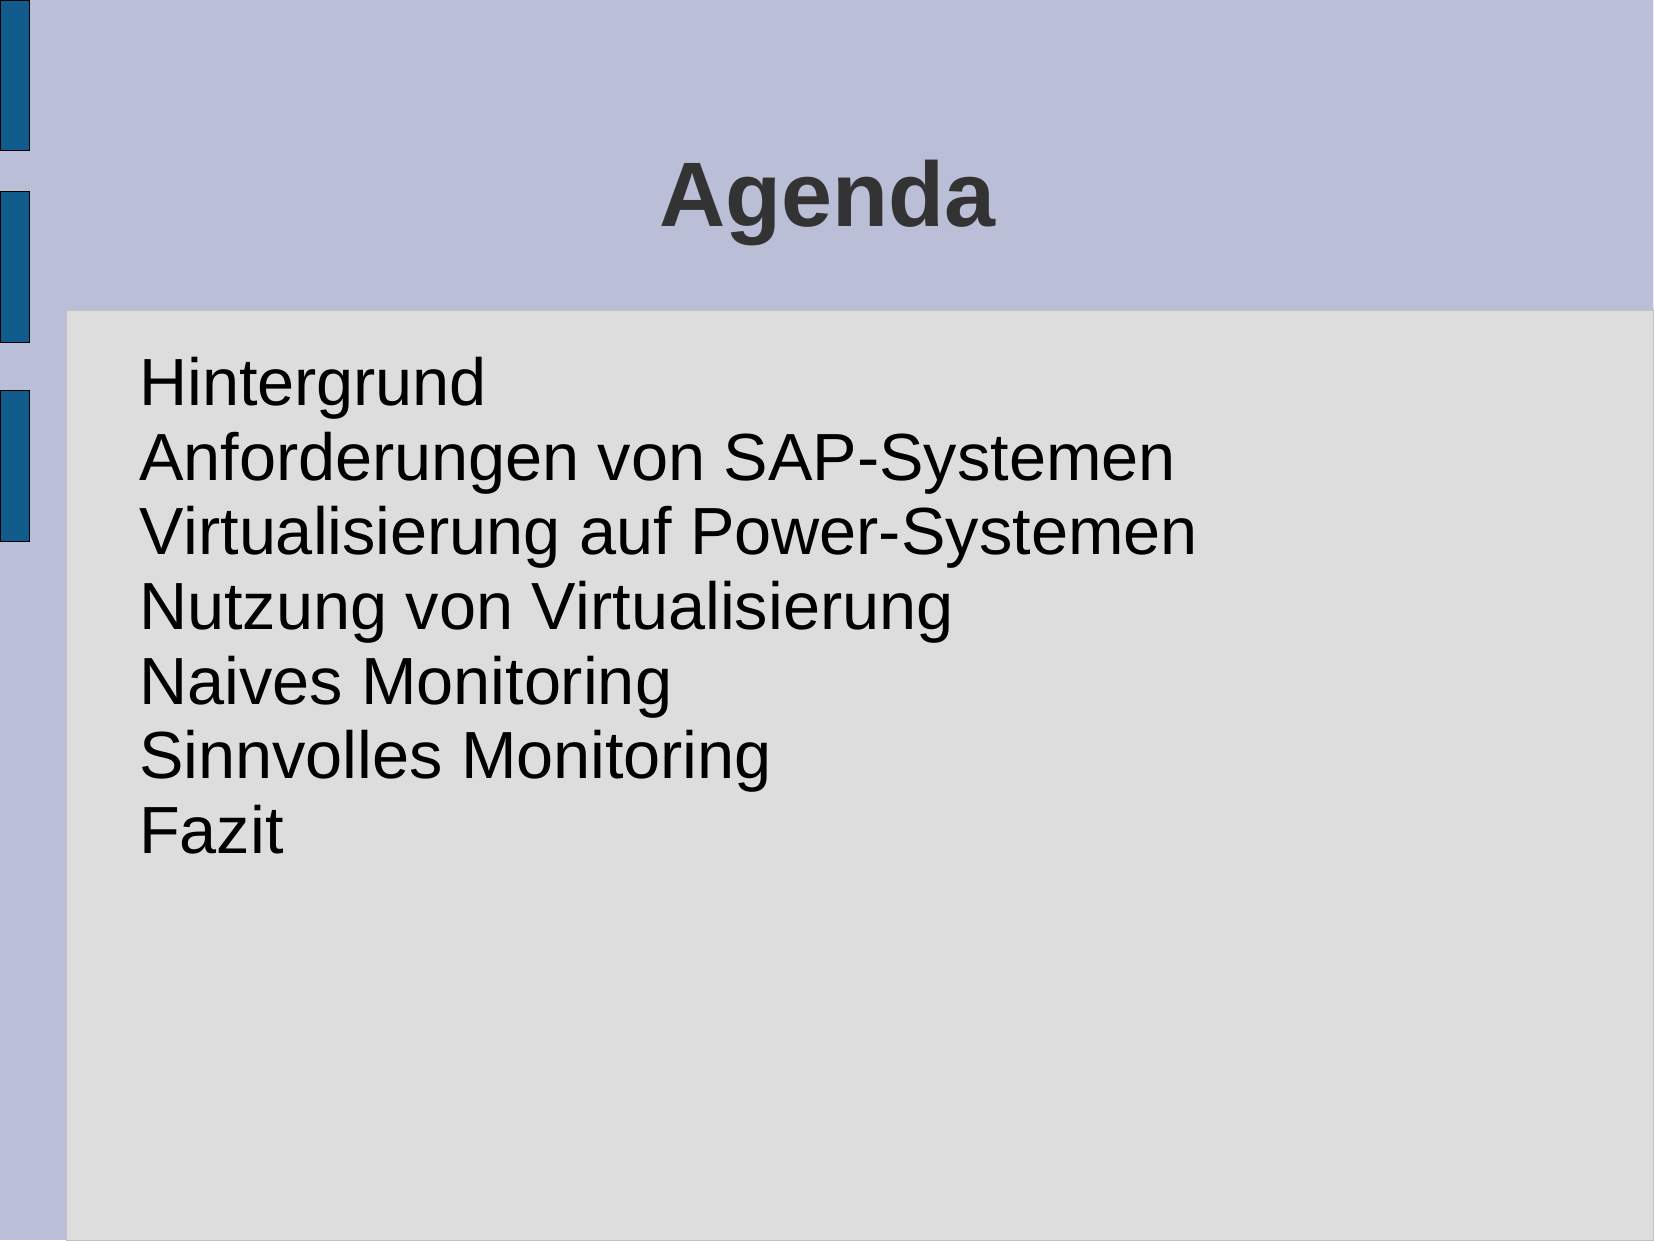

# Agenda
Hintergrund
Anforderungen von SAP-Systemen
Virtualisierung auf Power-Systemen
Nutzung von Virtualisierung
Naives Monitoring
Sinnvolles Monitoring
Fazit